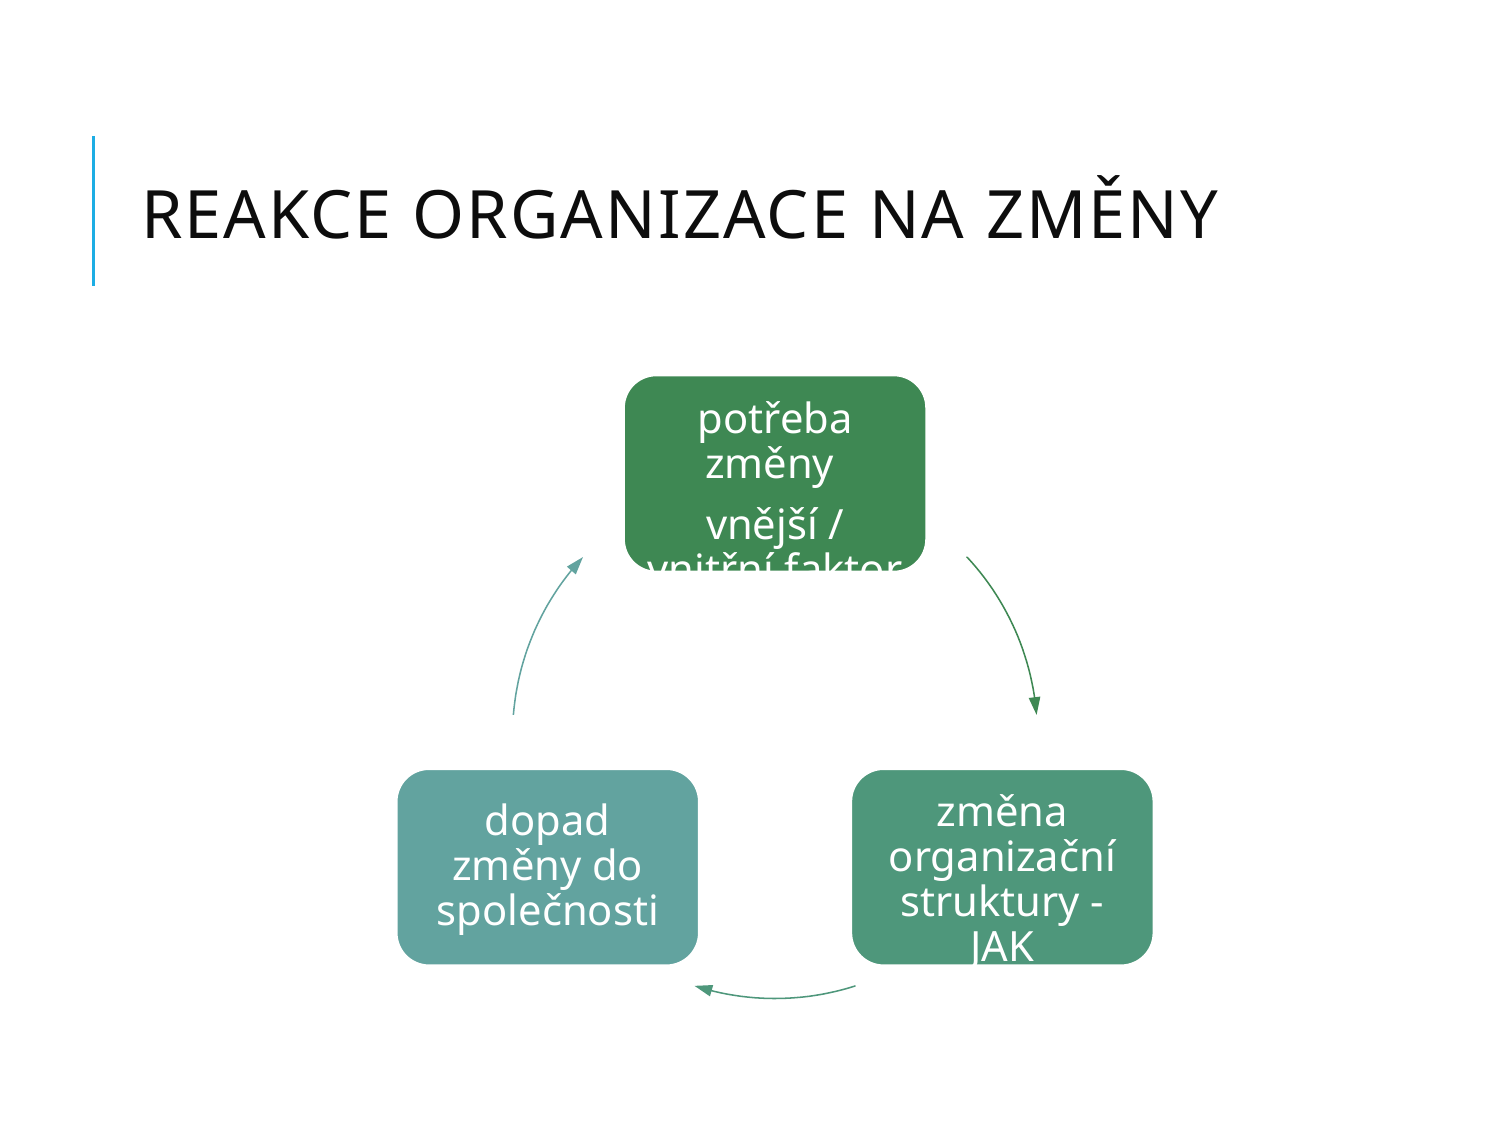

# Reakce organizace na změny
potřeba změny
vnější / vnitřní faktor PROČ
dopad změny do společnosti
změna organizační struktury - JAK